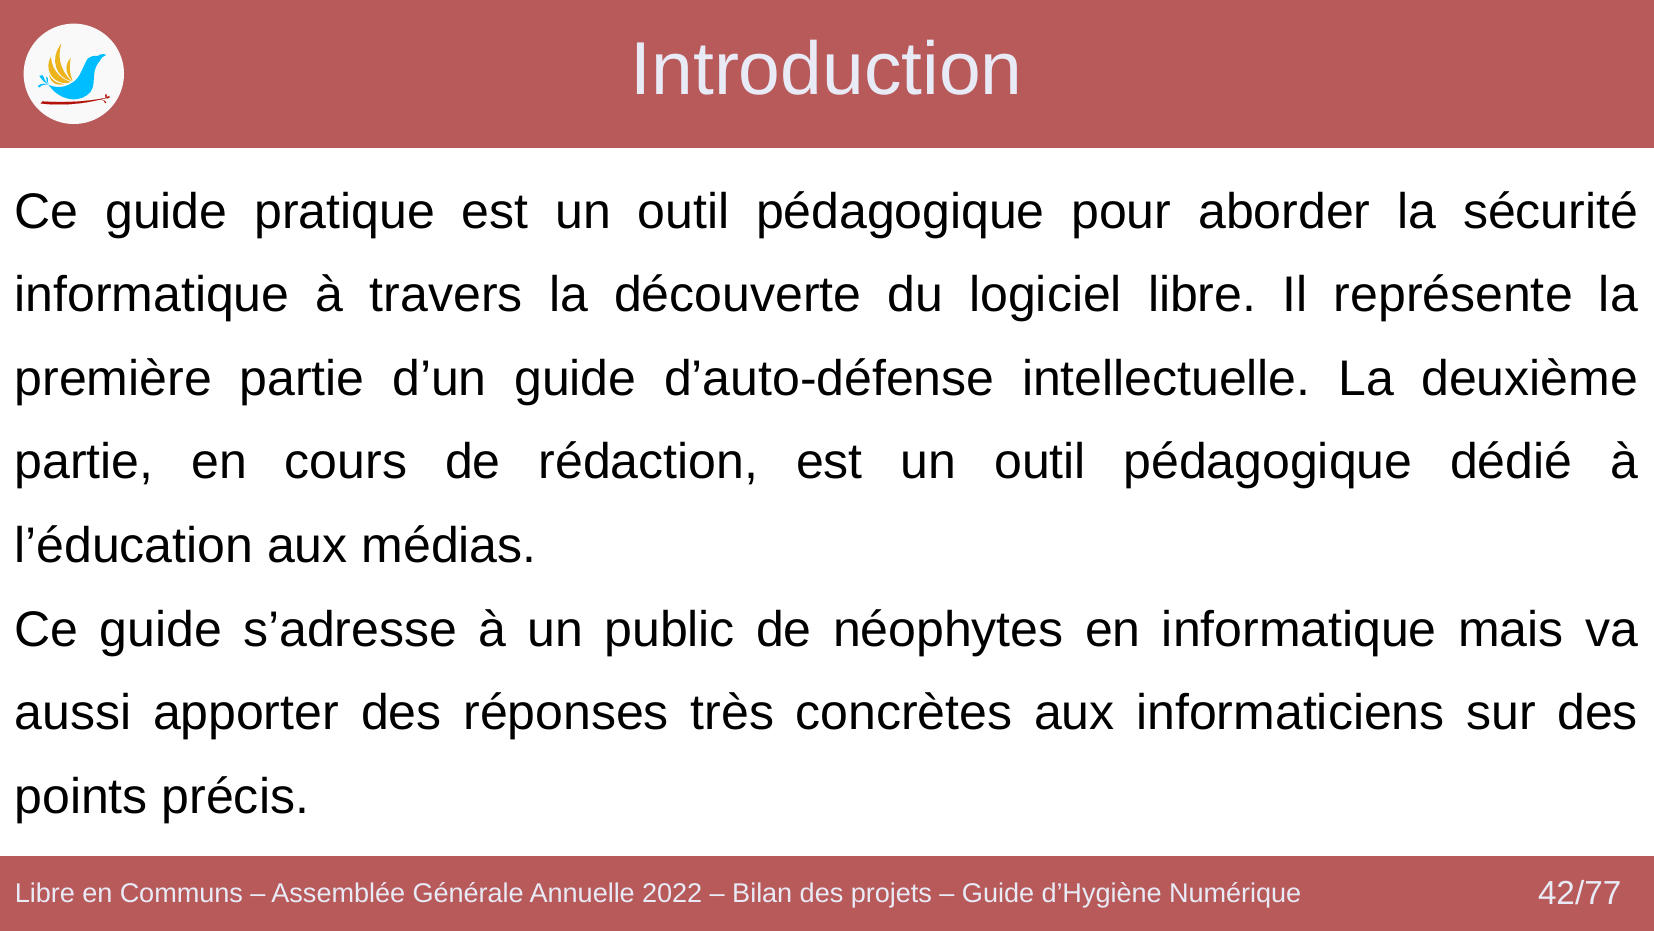

Introduction
Ce guide pratique est un outil pédagogique pour aborder la sécurité informatique à travers la découverte du logiciel libre. Il représente la première partie d’un guide d’auto-défense intellectuelle. La deuxième partie, en cours de rédaction, est un outil pédagogique dédié à l’éducation aux médias.
Ce guide s’adresse à un public de néophytes en informatique mais va aussi apporter des réponses très concrètes aux informaticiens sur des points précis.
Libre en Communs – Assemblée Générale Annuelle 2022 – Bilan des projets – Guide d’Hygiène Numérique